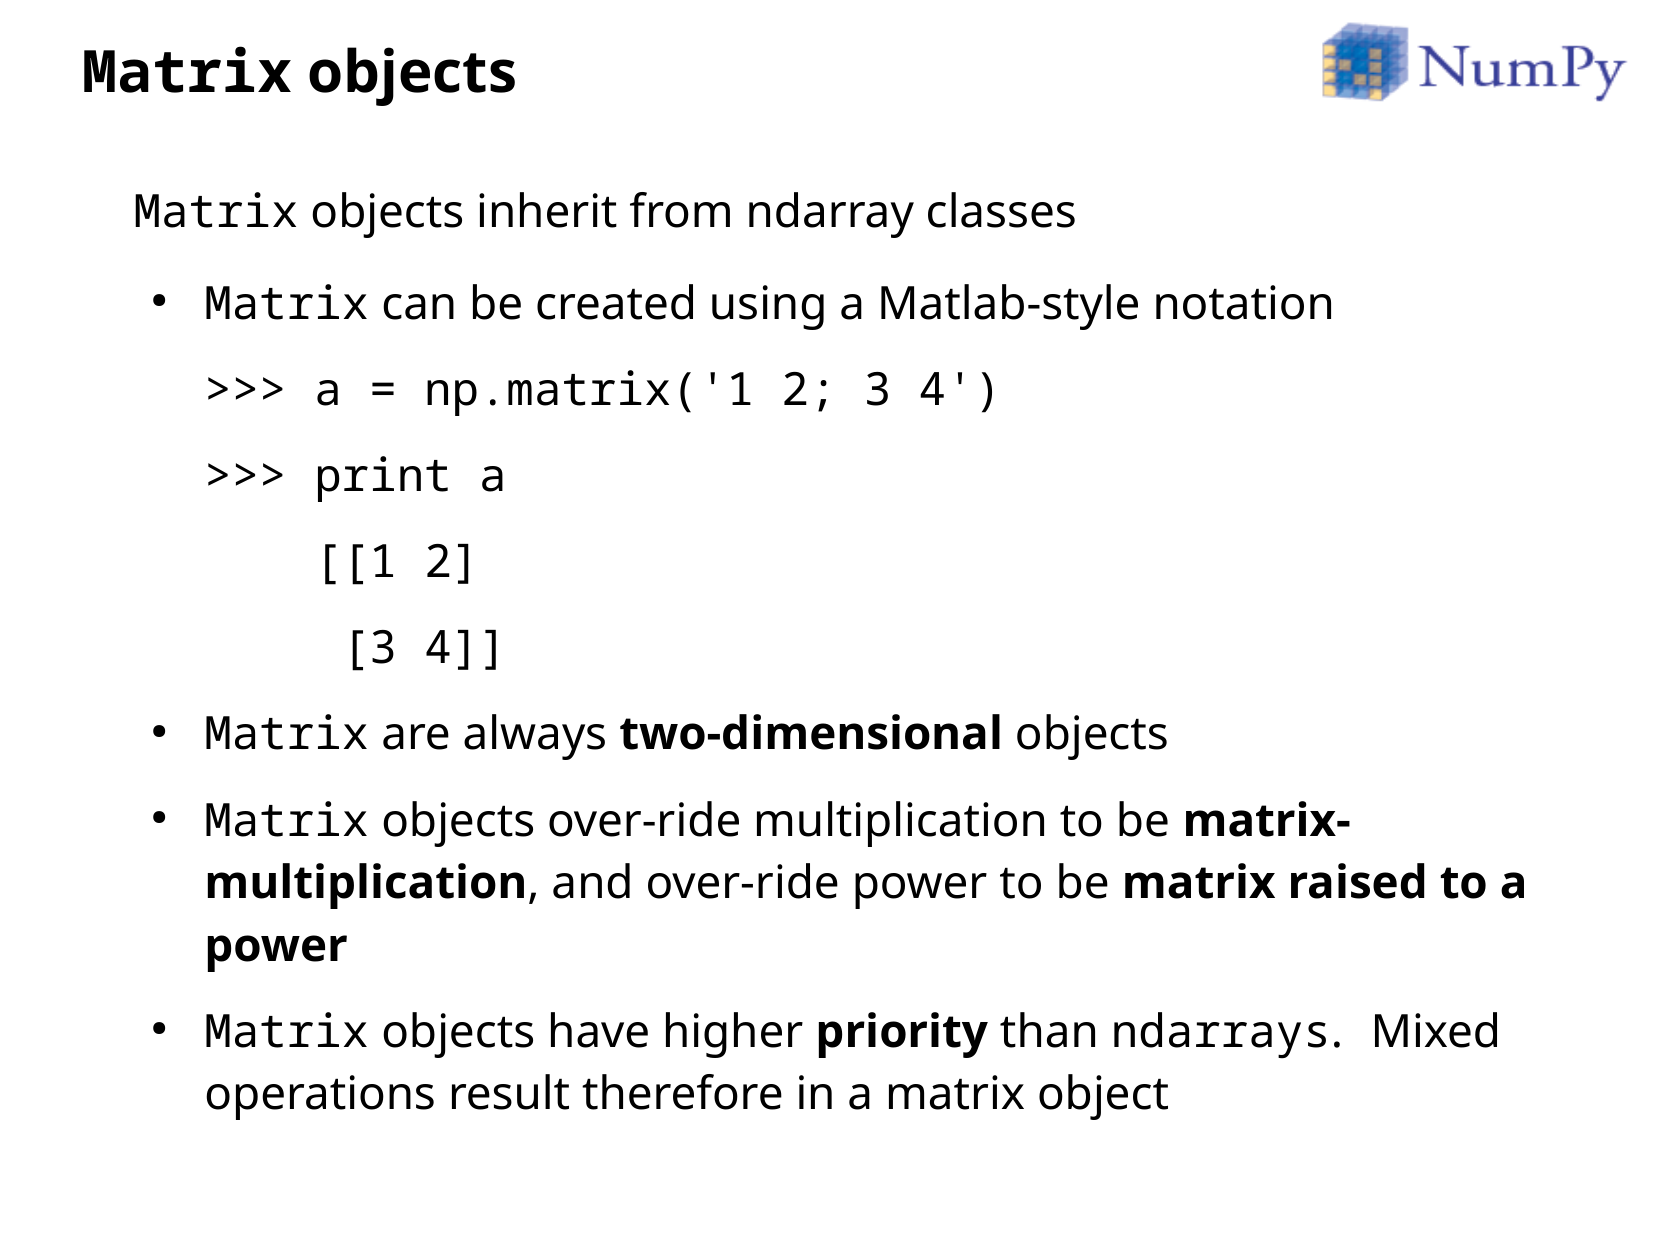

# Matrix objects
Matrix objects inherit from ndarray classes
Matrix can be created using a Matlab-style notation
>>> a = np.matrix('1 2; 3 4')
>>> print a
 [[1 2]
 [3 4]]
Matrix are always two-dimensional objects
Matrix objects over-ride multiplication to be matrix-multiplication, and over-ride power to be matrix raised to a power
Matrix objects have higher priority than ndarrays. Mixed operations result therefore in a matrix object